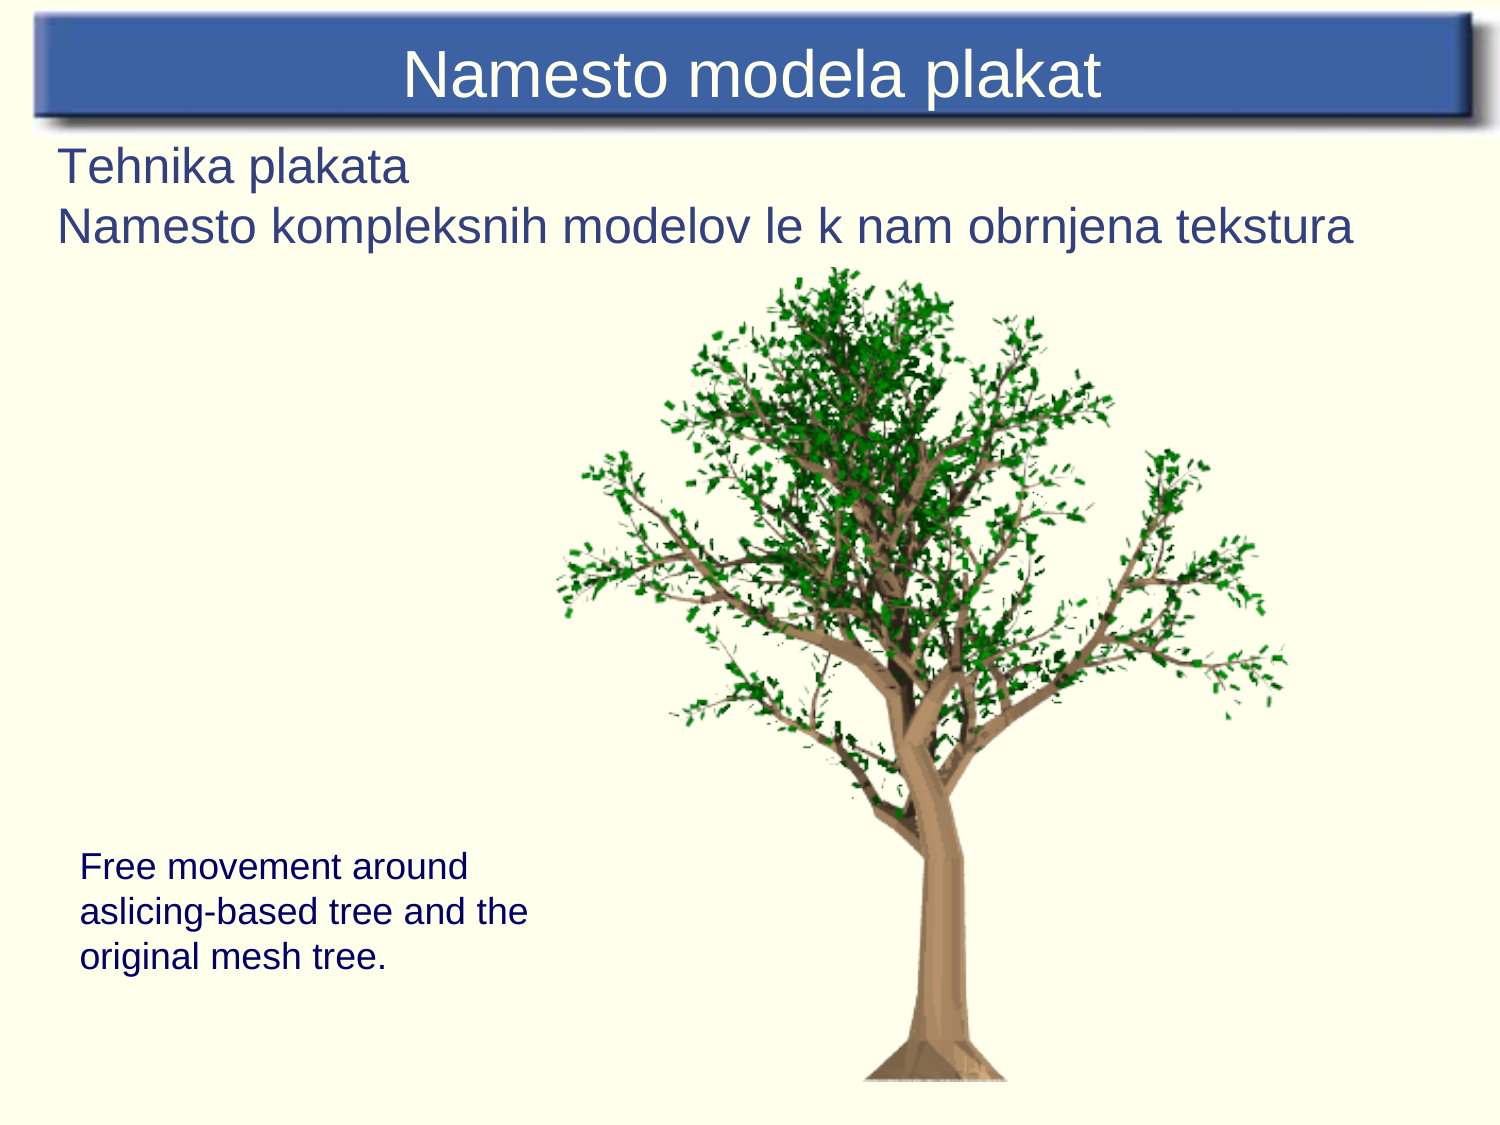

# Namesto modela plakat
Tehnika plakata
Namesto kompleksnih modelov le k nam obrnjena tekstura
Free movement around aslicing-based tree and the original mesh tree.